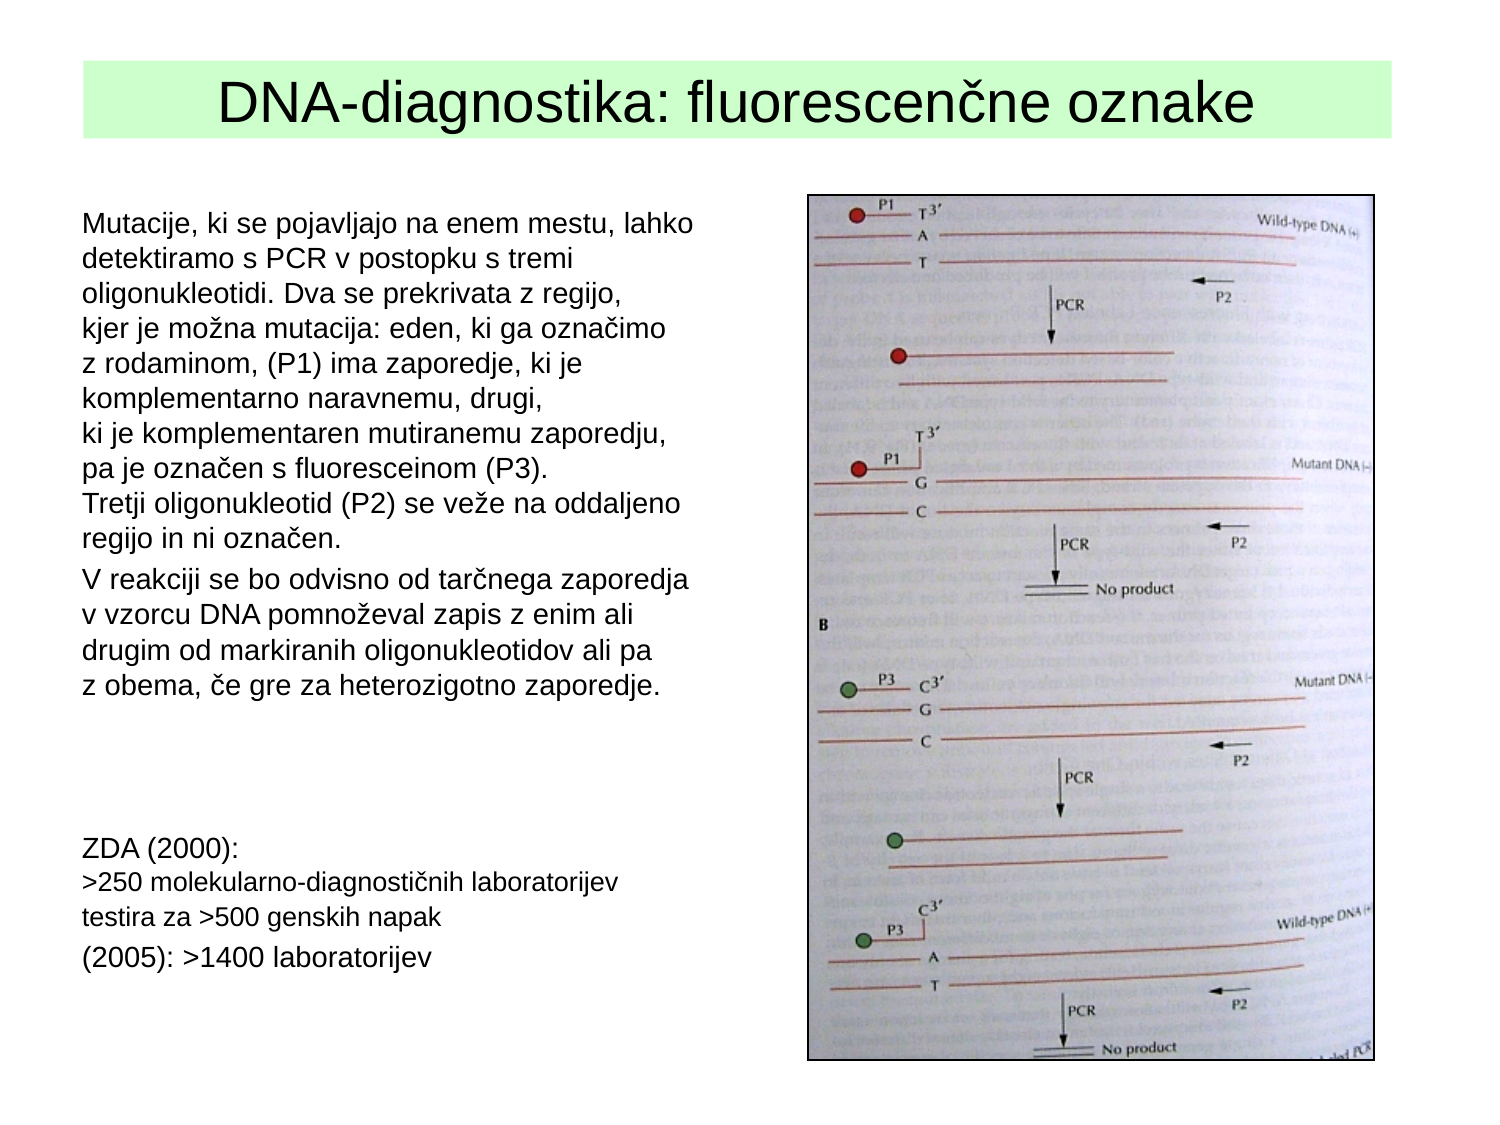

# DNA-diagnostika: fluorescenčne oznake
Mutacije, ki se pojavljajo na enem mestu, lahko
detektiramo s PCR v postopku s tremi
oligonukleotidi. Dva se prekrivata z regijo,
kjer je možna mutacija: eden, ki ga označimo
z rodaminom, (P1) ima zaporedje, ki je
komplementarno naravnemu, drugi,
ki je komplementaren mutiranemu zaporedju,
pa je označen s fluoresceinom (P3).
Tretji oligonukleotid (P2) se veže na oddaljeno
regijo in ni označen.
V reakciji se bo odvisno od tarčnega zaporedja
v vzorcu DNA pomnoževal zapis z enim ali
drugim od markiranih oligonukleotidov ali pa
z obema, če gre za heterozigotno zaporedje.
ZDA (2000):
>250 molekularno-diagnostičnih laboratorijev
testira za >500 genskih napak
(2005): >1400 laboratorijev